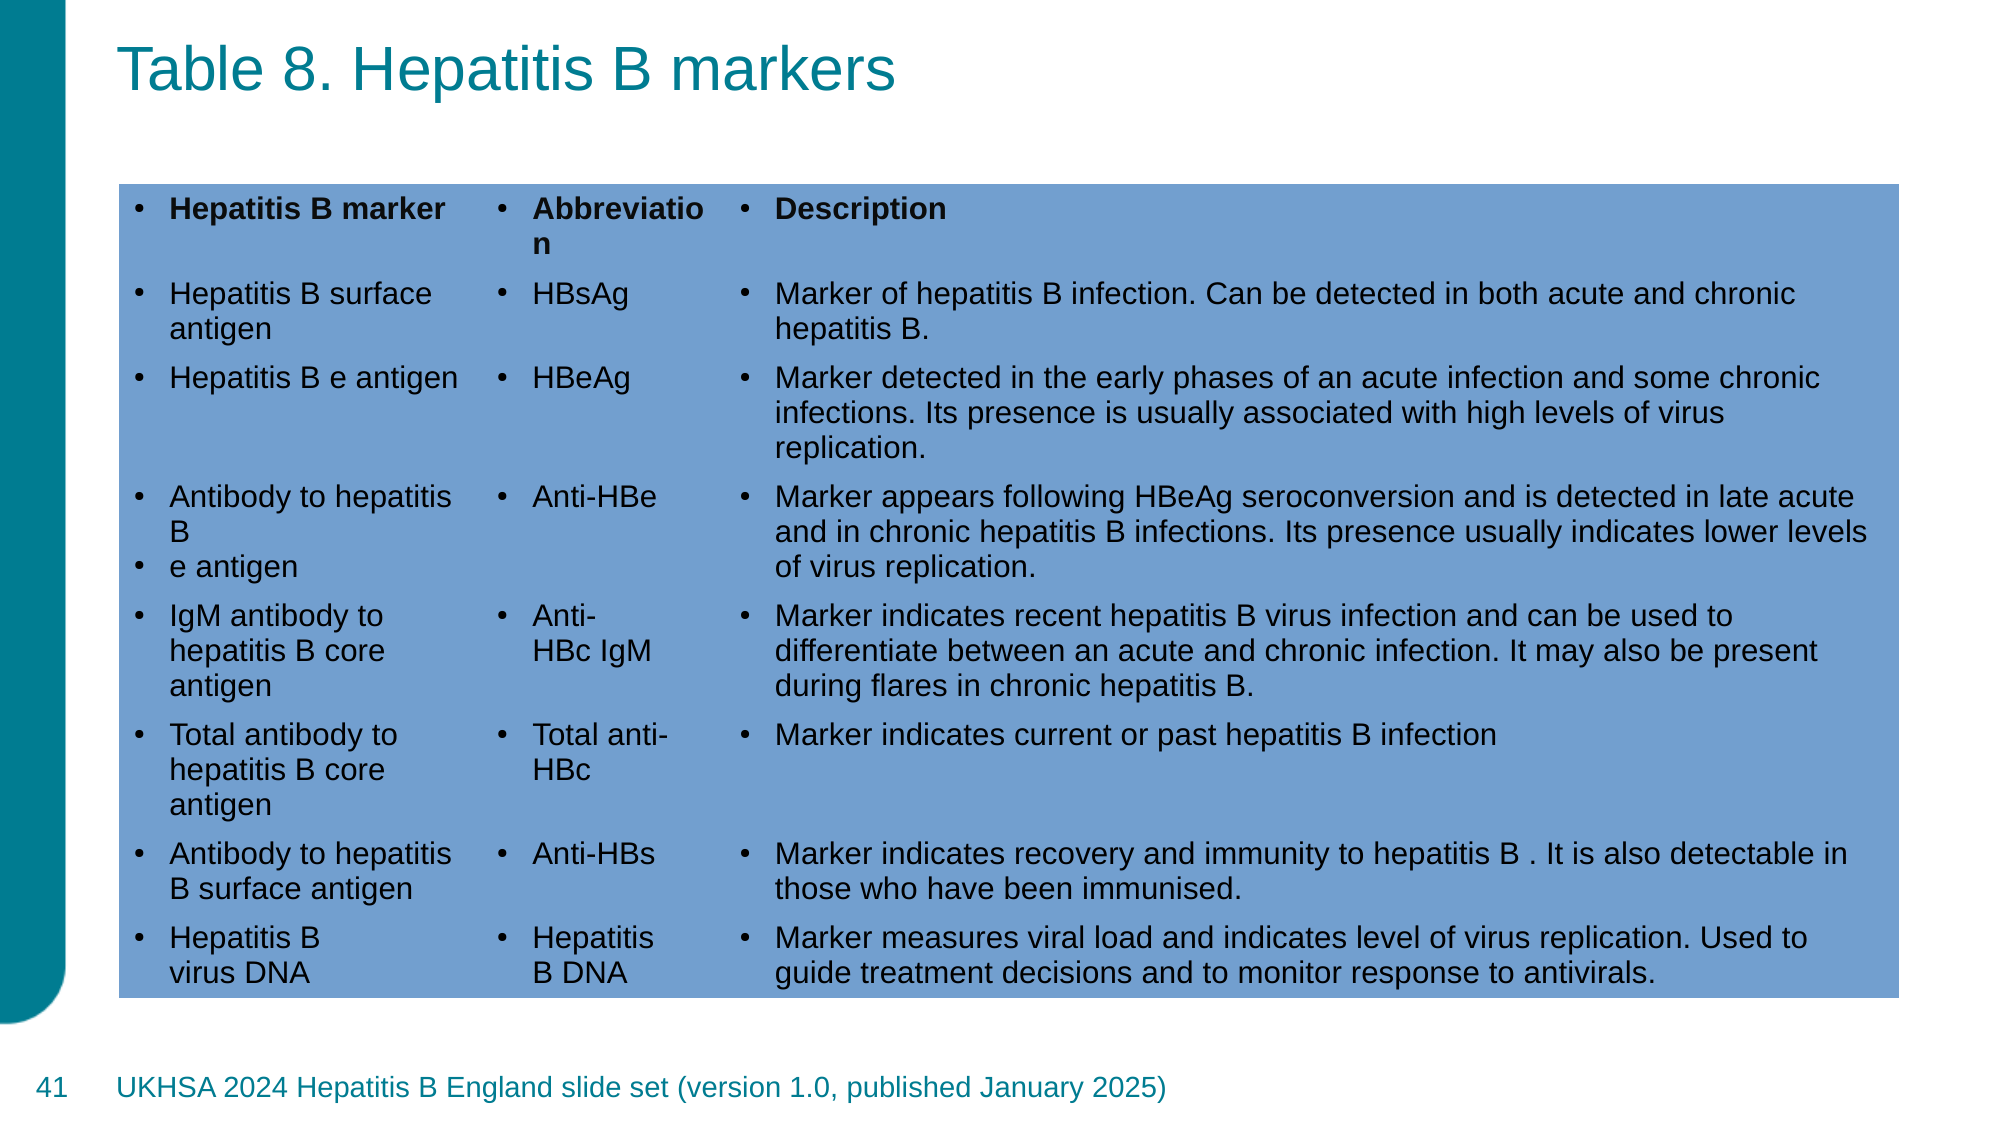

# Table 8. Hepatitis B markers
| Hepatitis B marker | Abbreviation | Description |
| --- | --- | --- |
| Hepatitis B surface antigen | HBsAg | Marker of hepatitis B infection. Can be detected in both acute and chronic hepatitis B. |
| Hepatitis B e antigen | HBeAg | Marker detected in the early phases of an acute infection and some chronic infections. Its presence is usually associated with high levels of virus replication. |
| Antibody to hepatitis B e antigen | Anti-HBe | Marker appears following HBeAg seroconversion and is detected in late acute and in chronic hepatitis B infections. Its presence usually indicates lower levels of virus replication. |
| IgM antibody to hepatitis B core antigen | Anti-HBc IgM | Marker indicates recent hepatitis B virus infection and can be used to differentiate between an acute and chronic infection. It may also be present during flares in chronic hepatitis B. |
| Total antibody to hepatitis B core antigen | Total anti-HBc | Marker indicates current or past hepatitis B infection |
| Antibody to hepatitis B surface antigen | Anti-HBs | Marker indicates recovery and immunity to hepatitis B . It is also detectable in those who have been immunised. |
| Hepatitis B virus DNA | Hepatitis B DNA | Marker measures viral load and indicates level of virus replication. Used to guide treatment decisions and to monitor response to antivirals. |
UKHSA 2024 Hepatitis B England slide set (version 1.0, published January 2025)